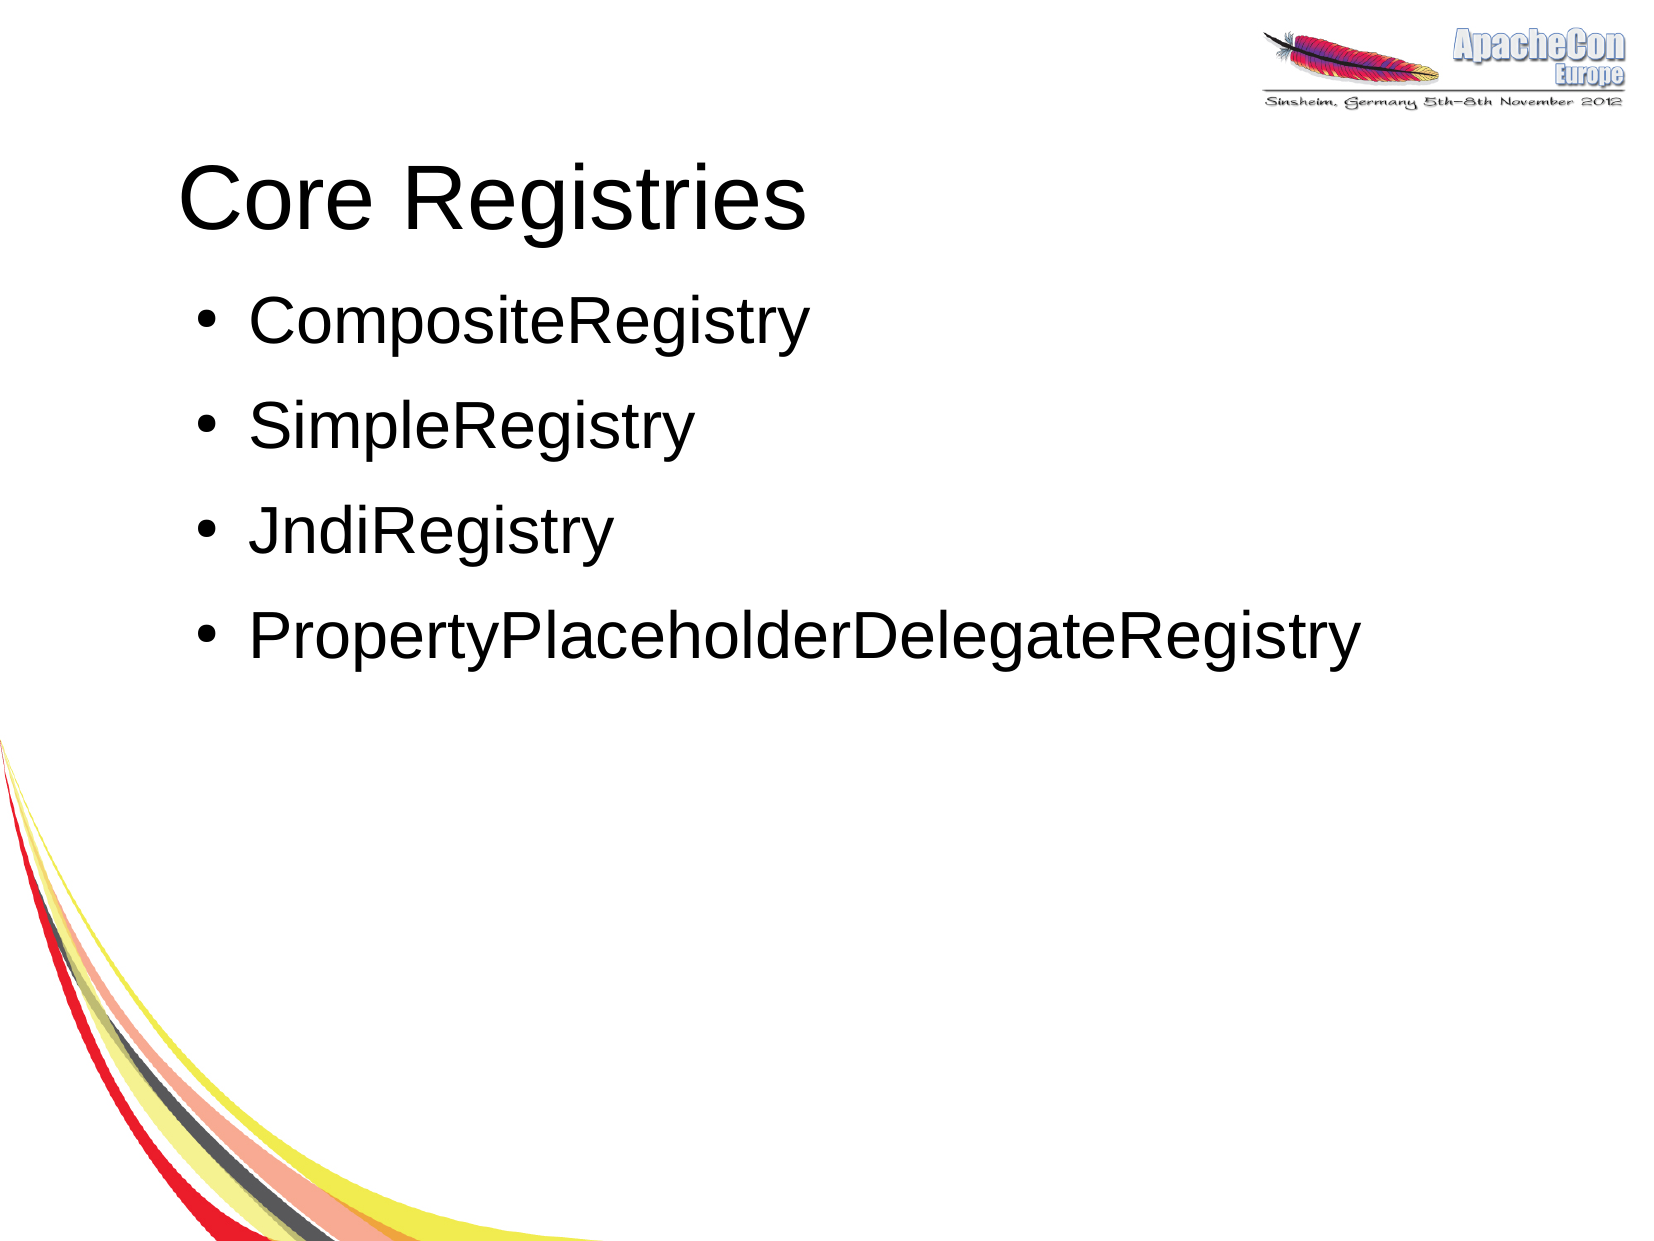

# Core Registries
CompositeRegistry
SimpleRegistry
JndiRegistry
PropertyPlaceholderDelegateRegistry